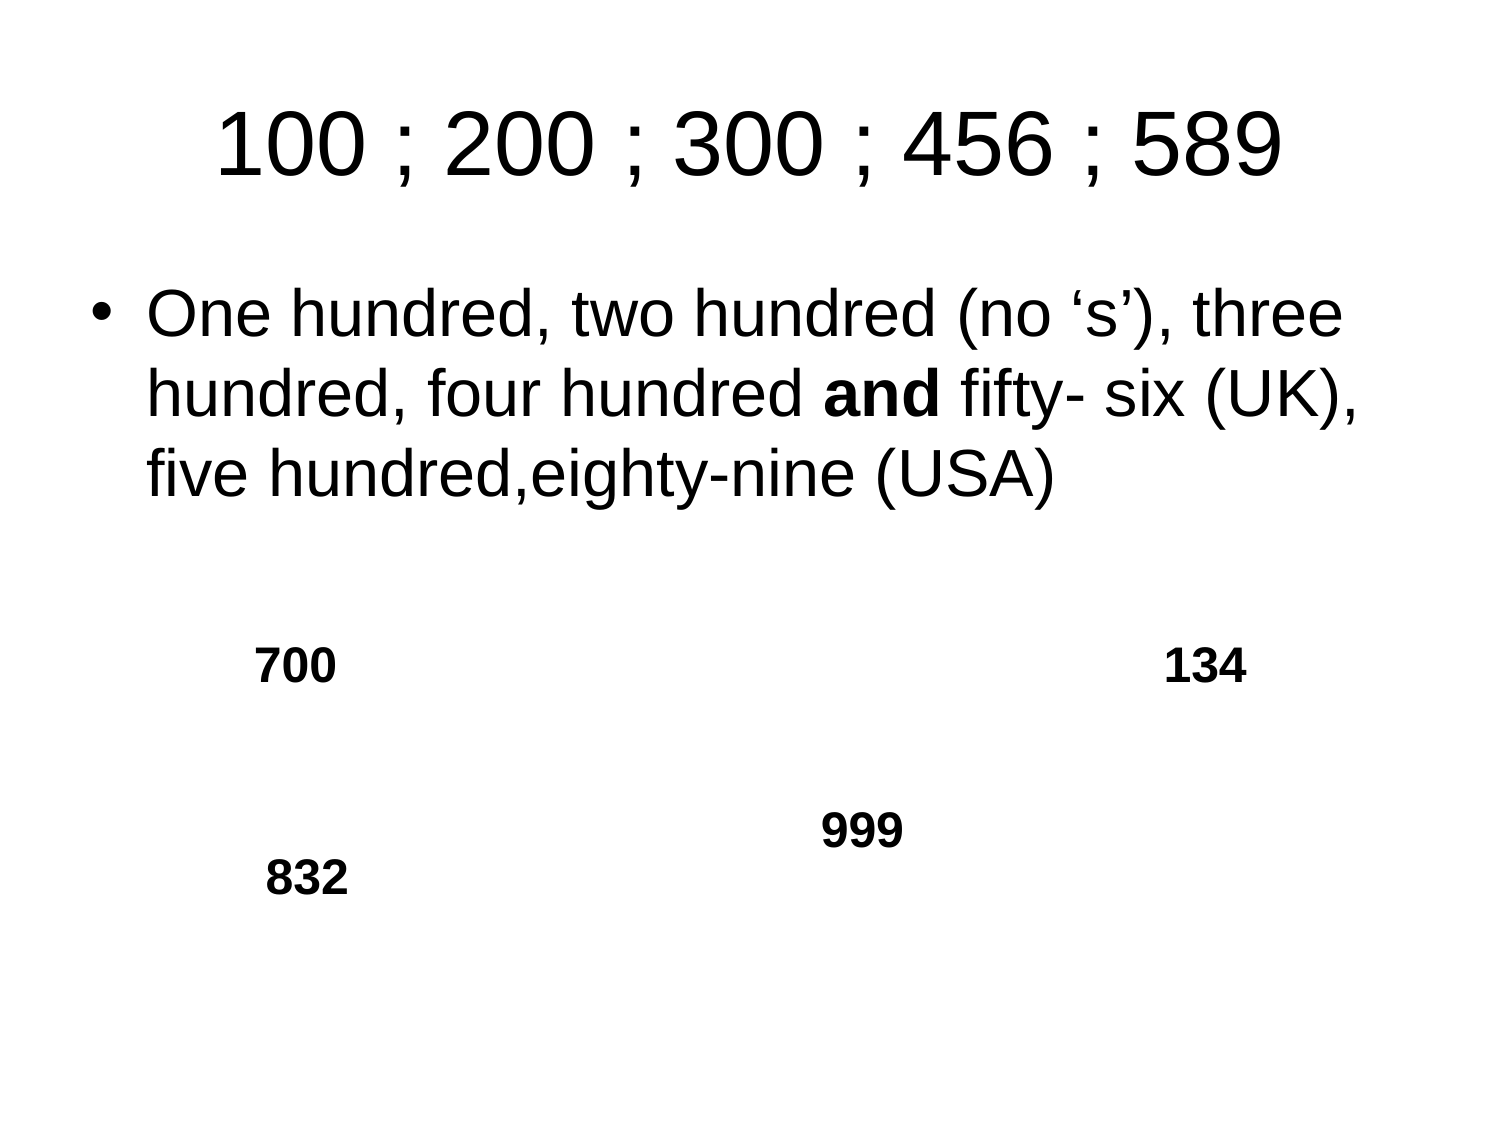

# 100 ; 200 ; 300 ; 456 ; 589
One hundred, two hundred (no ‘s’), three hundred, four hundred and fifty- six (UK), five hundred,eighty-nine (USA)
700
134
999
832